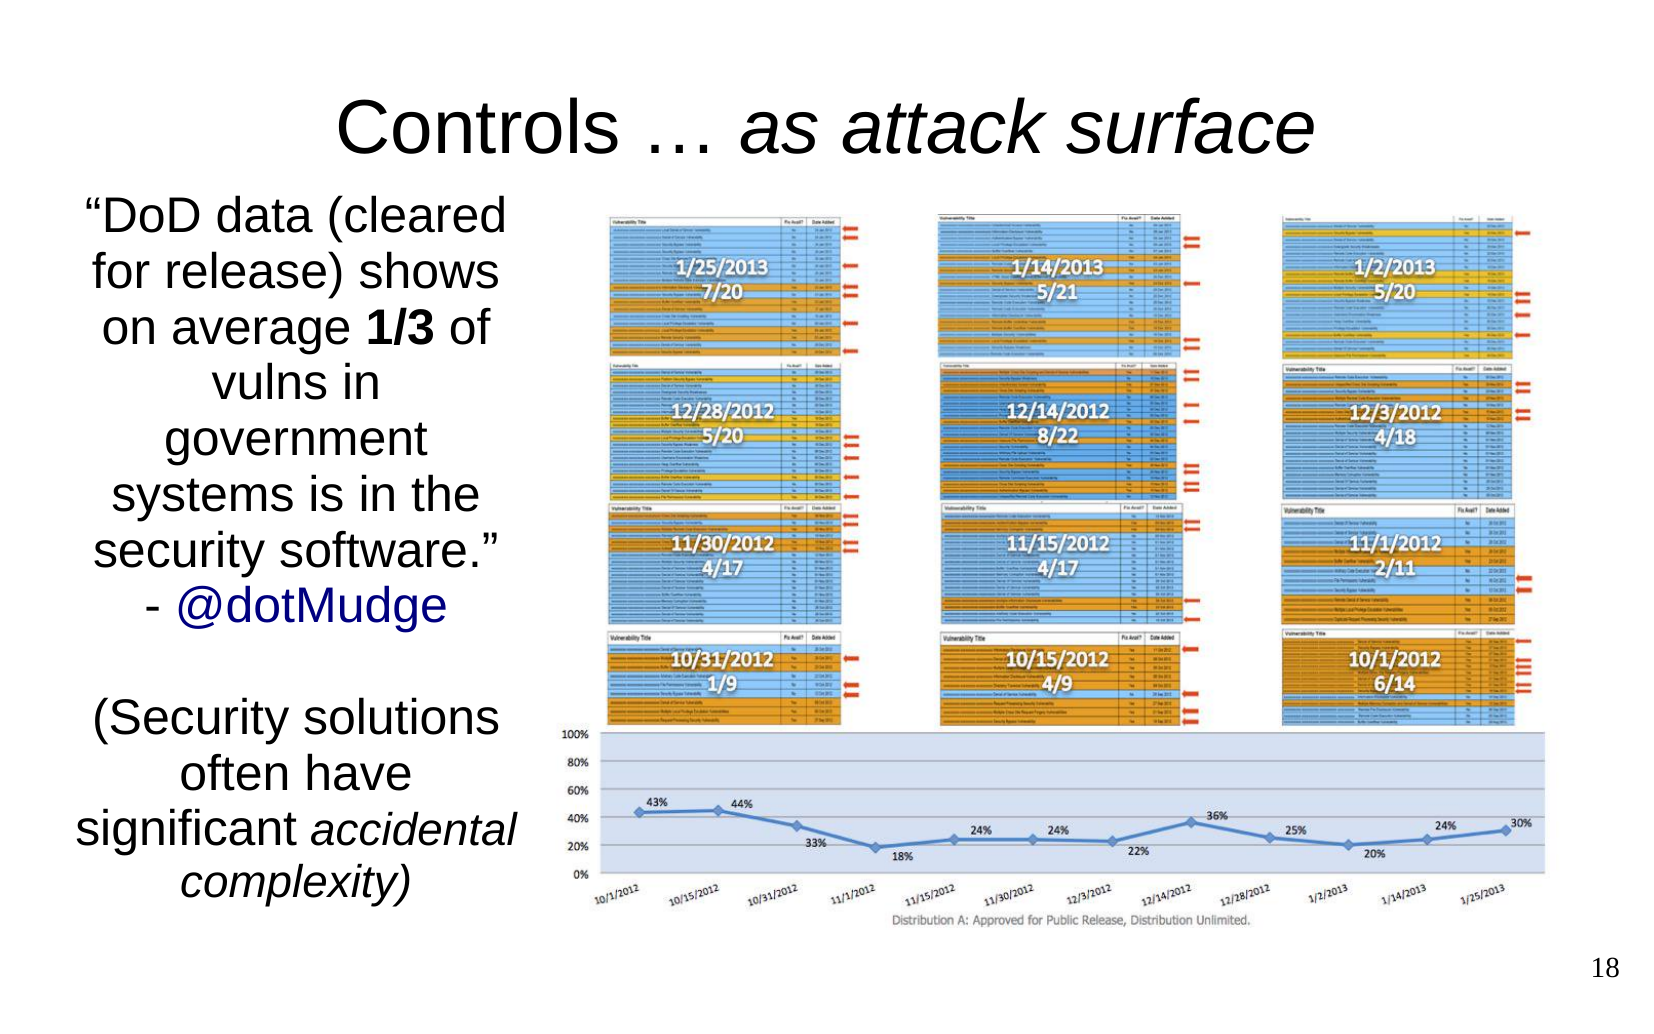

Controls … as attack surface
# “DoD data (cleared for release) shows on average 1/3 of vulns in government systems is in the security software.” - @dotMudge (Security solutions often have significant accidental complexity)